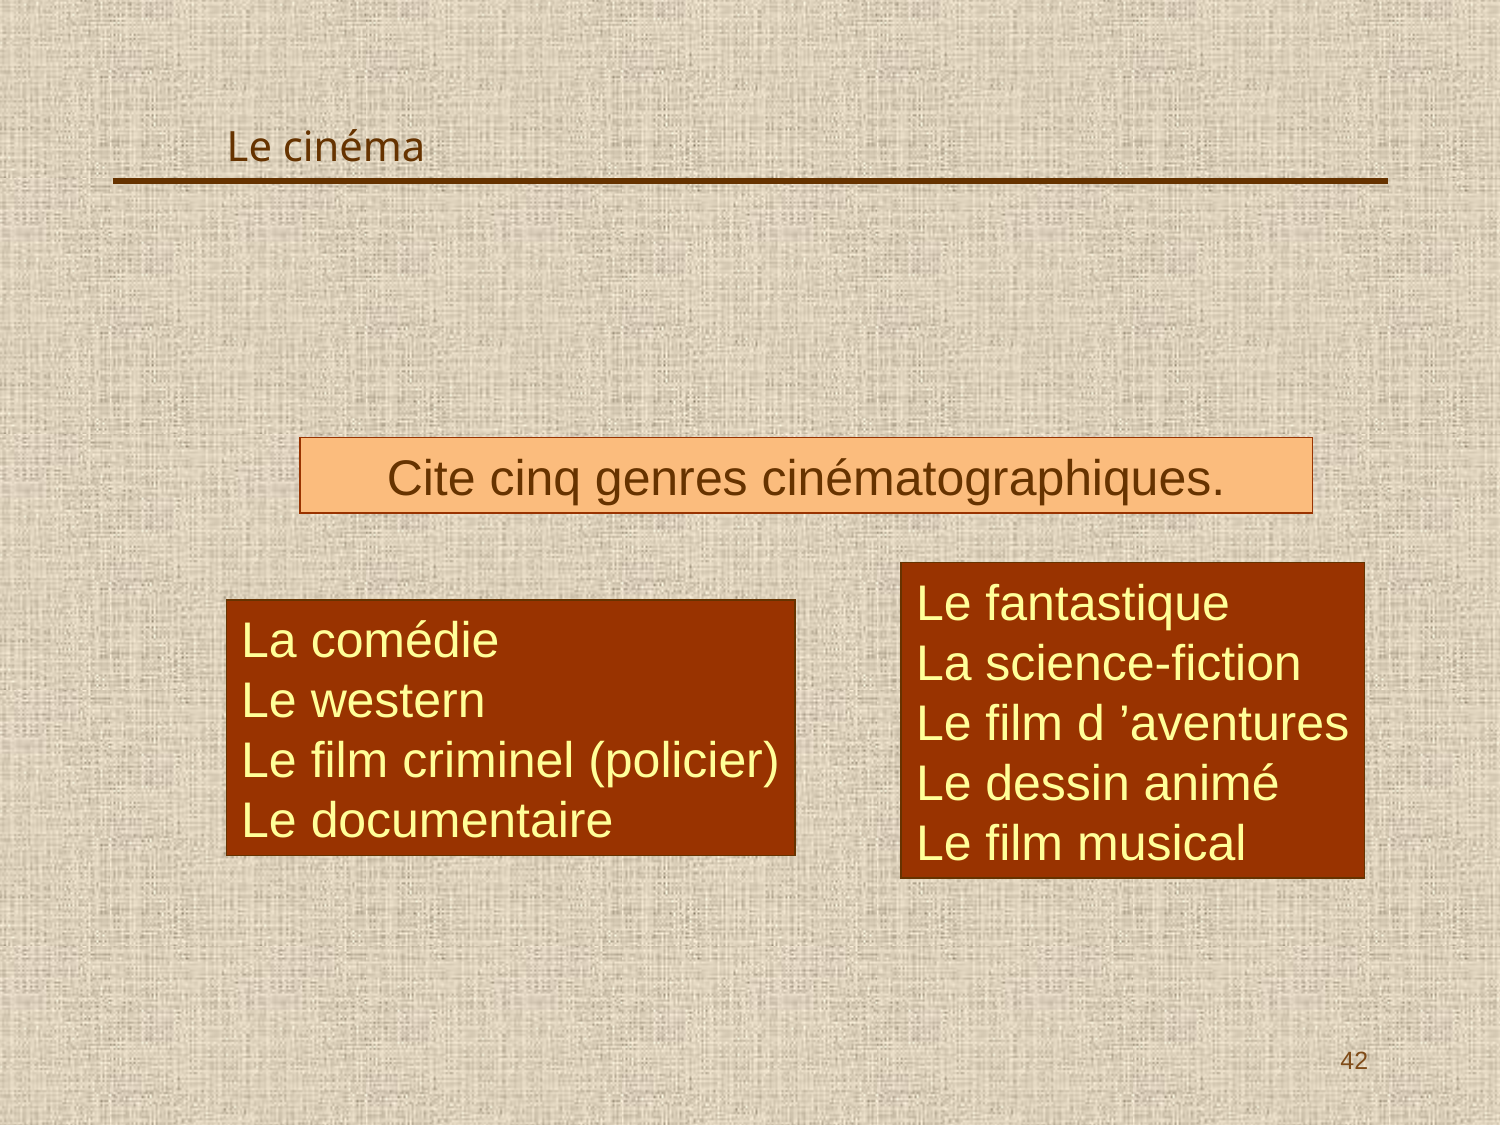

Le cinéma
Cite cinq genres cinématographiques.
Le fantastique
La science-fiction
Le film d ’aventures
Le dessin animé
Le film musical
La comédie
Le western
Le film criminel (policier)
Le documentaire
42